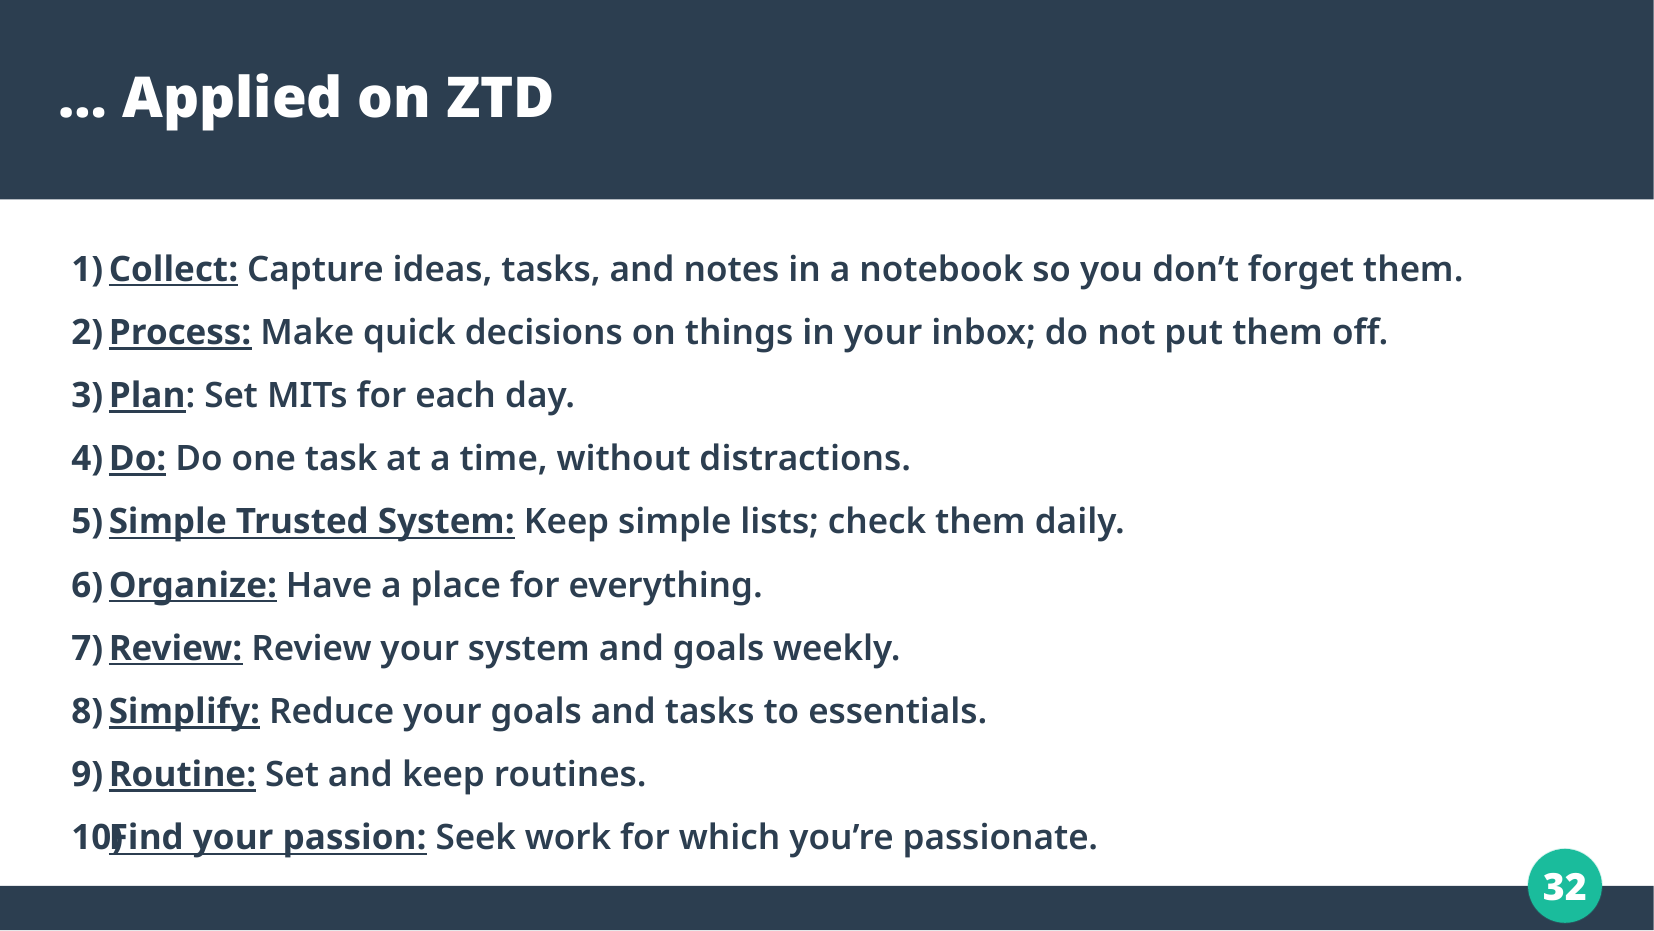

# … Applied on ZTD
Collect: Capture ideas, tasks, and notes in a notebook so you don’t forget them.
Process: Make quick decisions on things in your inbox; do not put them off.
Plan: Set MITs for each day.
Do: Do one task at a time, without distractions.
Simple Trusted System: Keep simple lists; check them daily.
Organize: Have a place for everything.
Review: Review your system and goals weekly.
Simplify: Reduce your goals and tasks to essentials.
Routine: Set and keep routines.
Find your passion: Seek work for which you’re passionate.